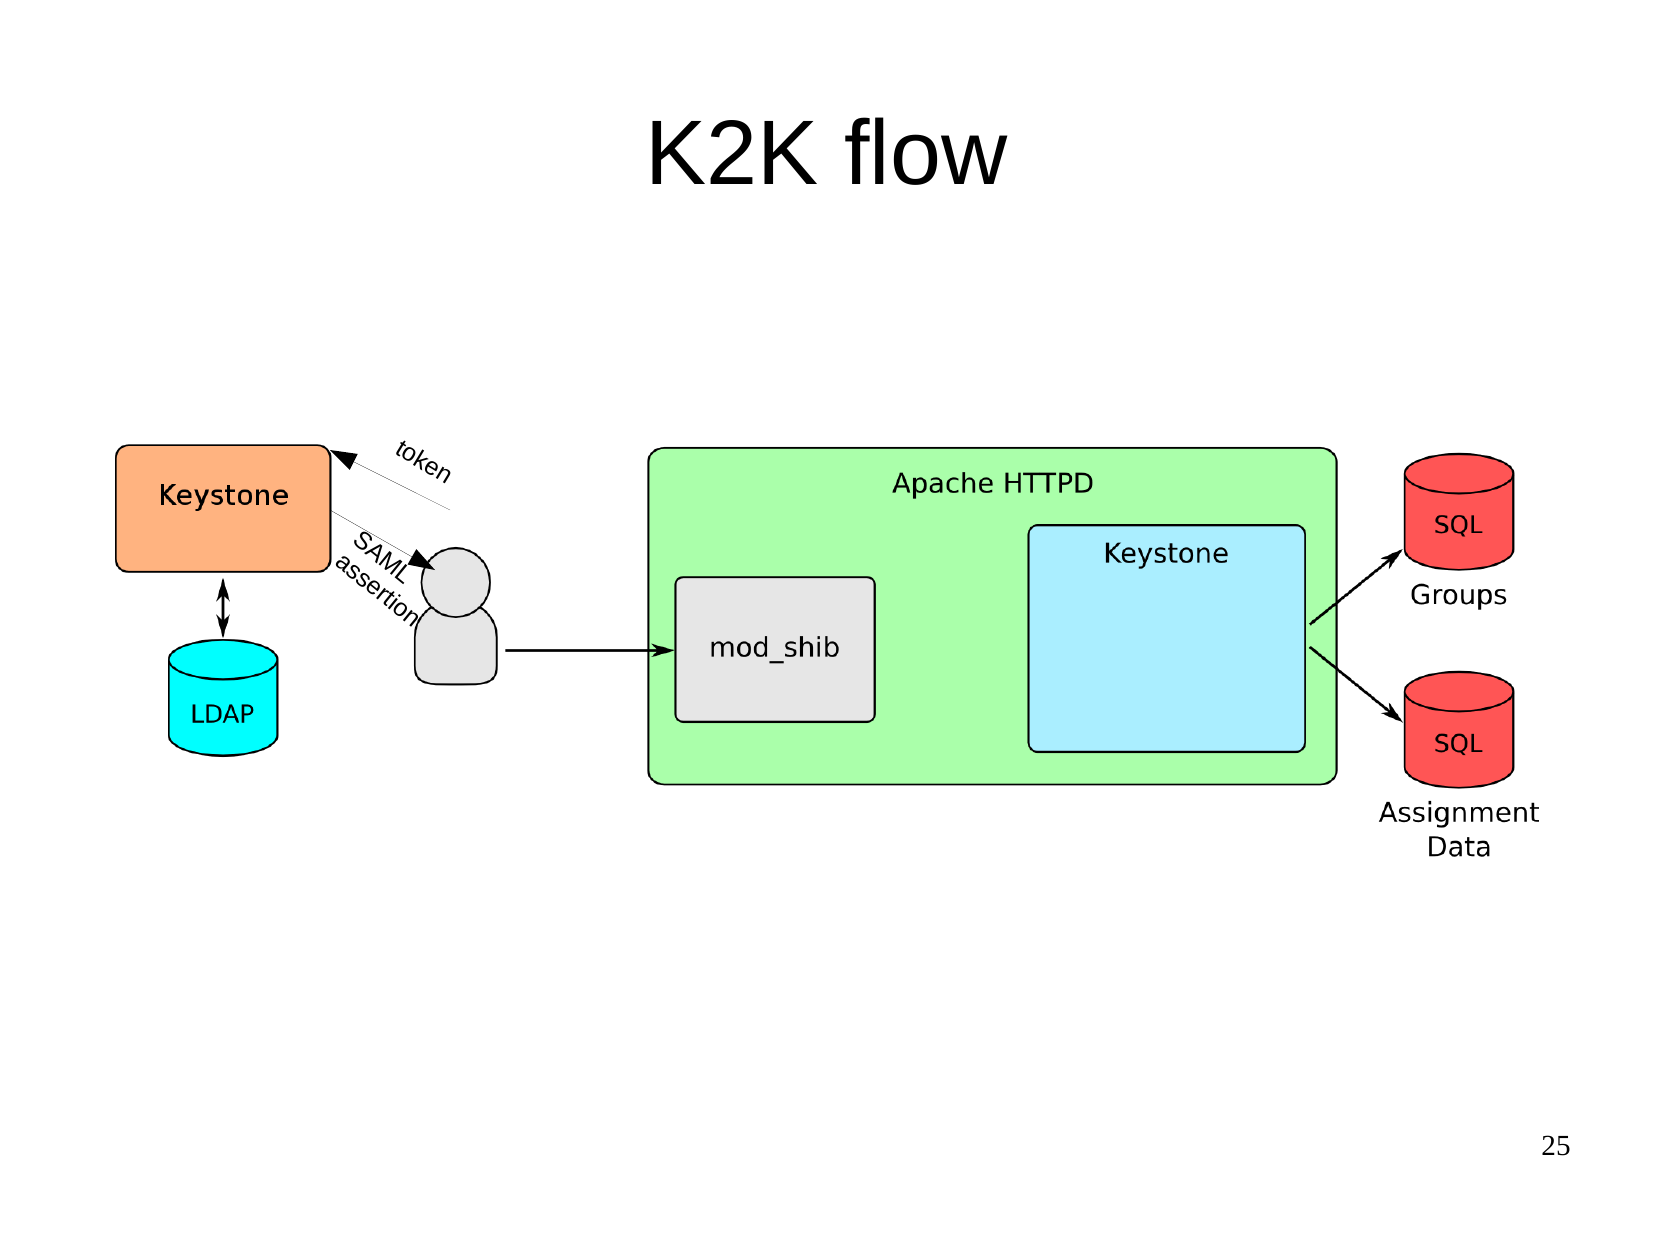

# K2K flow
token
SAML assertion
25